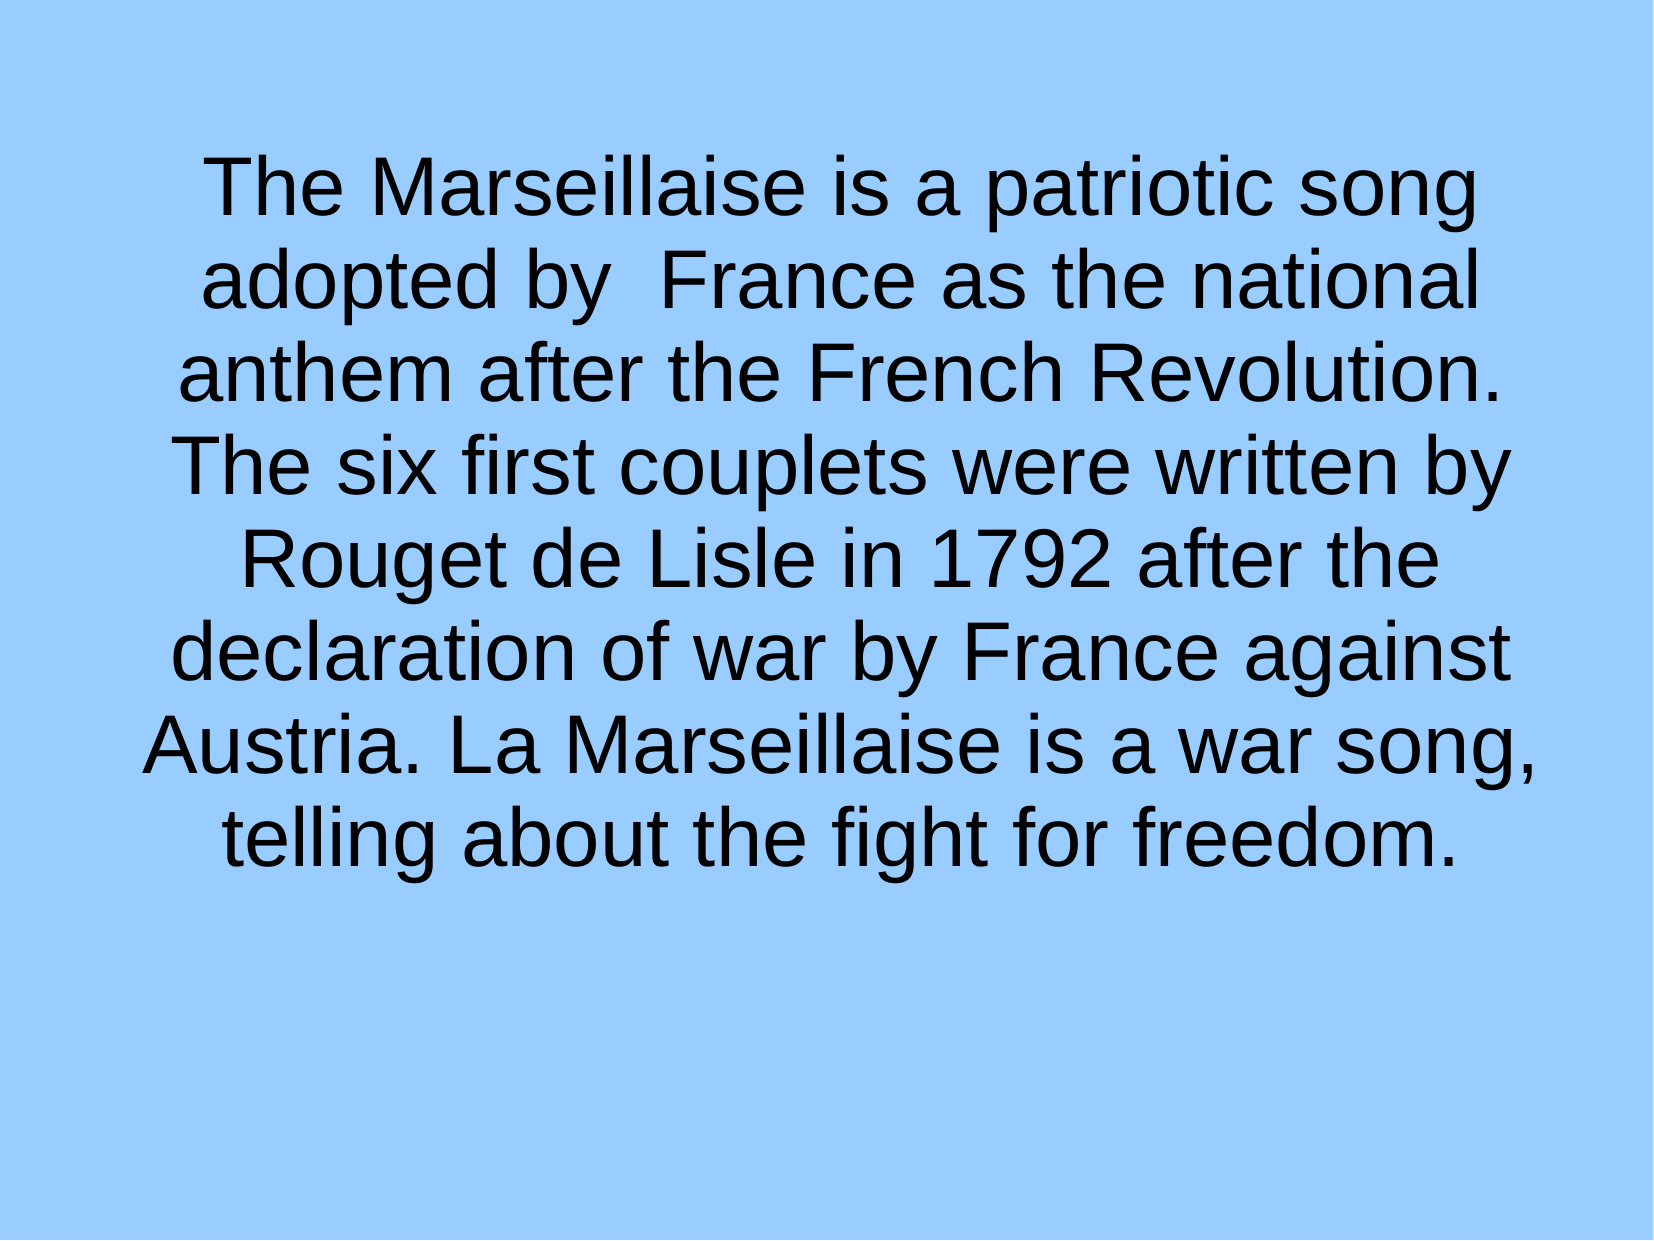

The Marseillaise is a patriotic song adopted by France as the national anthem after the French Revolution.
The six first couplets were written by Rouget de Lisle in 1792 after the declaration of war by France against Austria. La Marseillaise is a war song, telling about the fight for freedom.